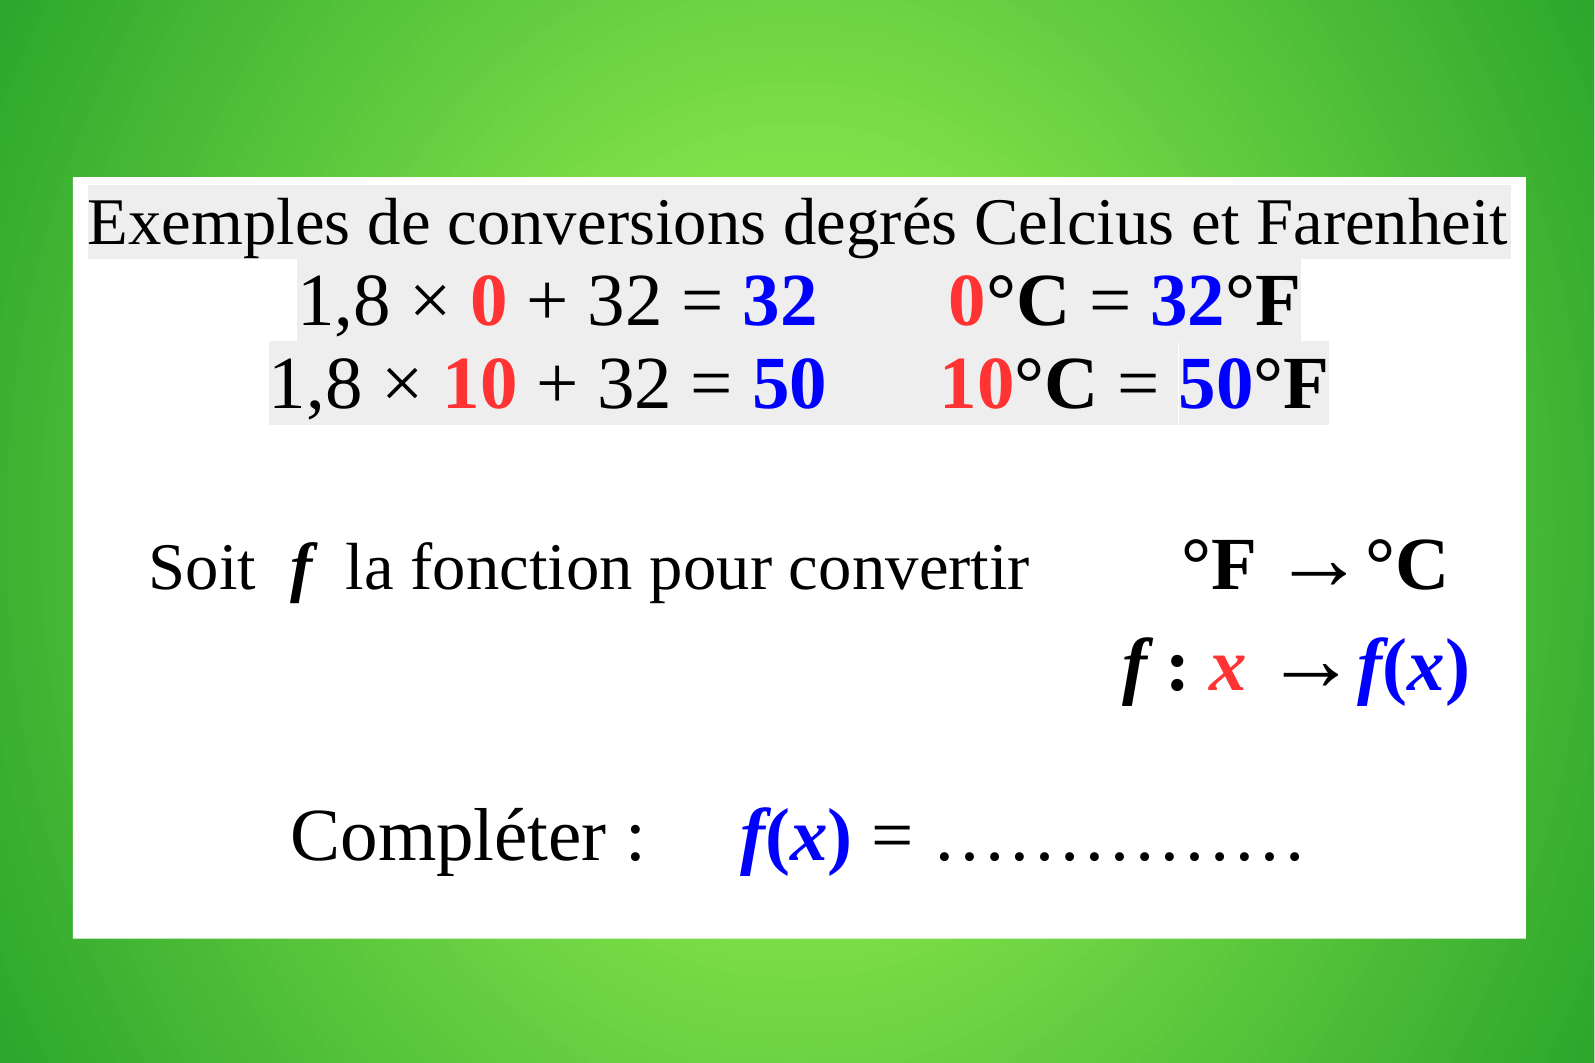

Exemples de conversions degrés Celcius et Farenheit
1,8 × 0 + 32 = 32  0°C = 32°F
1,8 × 10 + 32 = 50  10°C = 50°F
Soit f la fonction pour convertir °F →°C
 f : x →f(x)
Compléter : f(x) = ……………